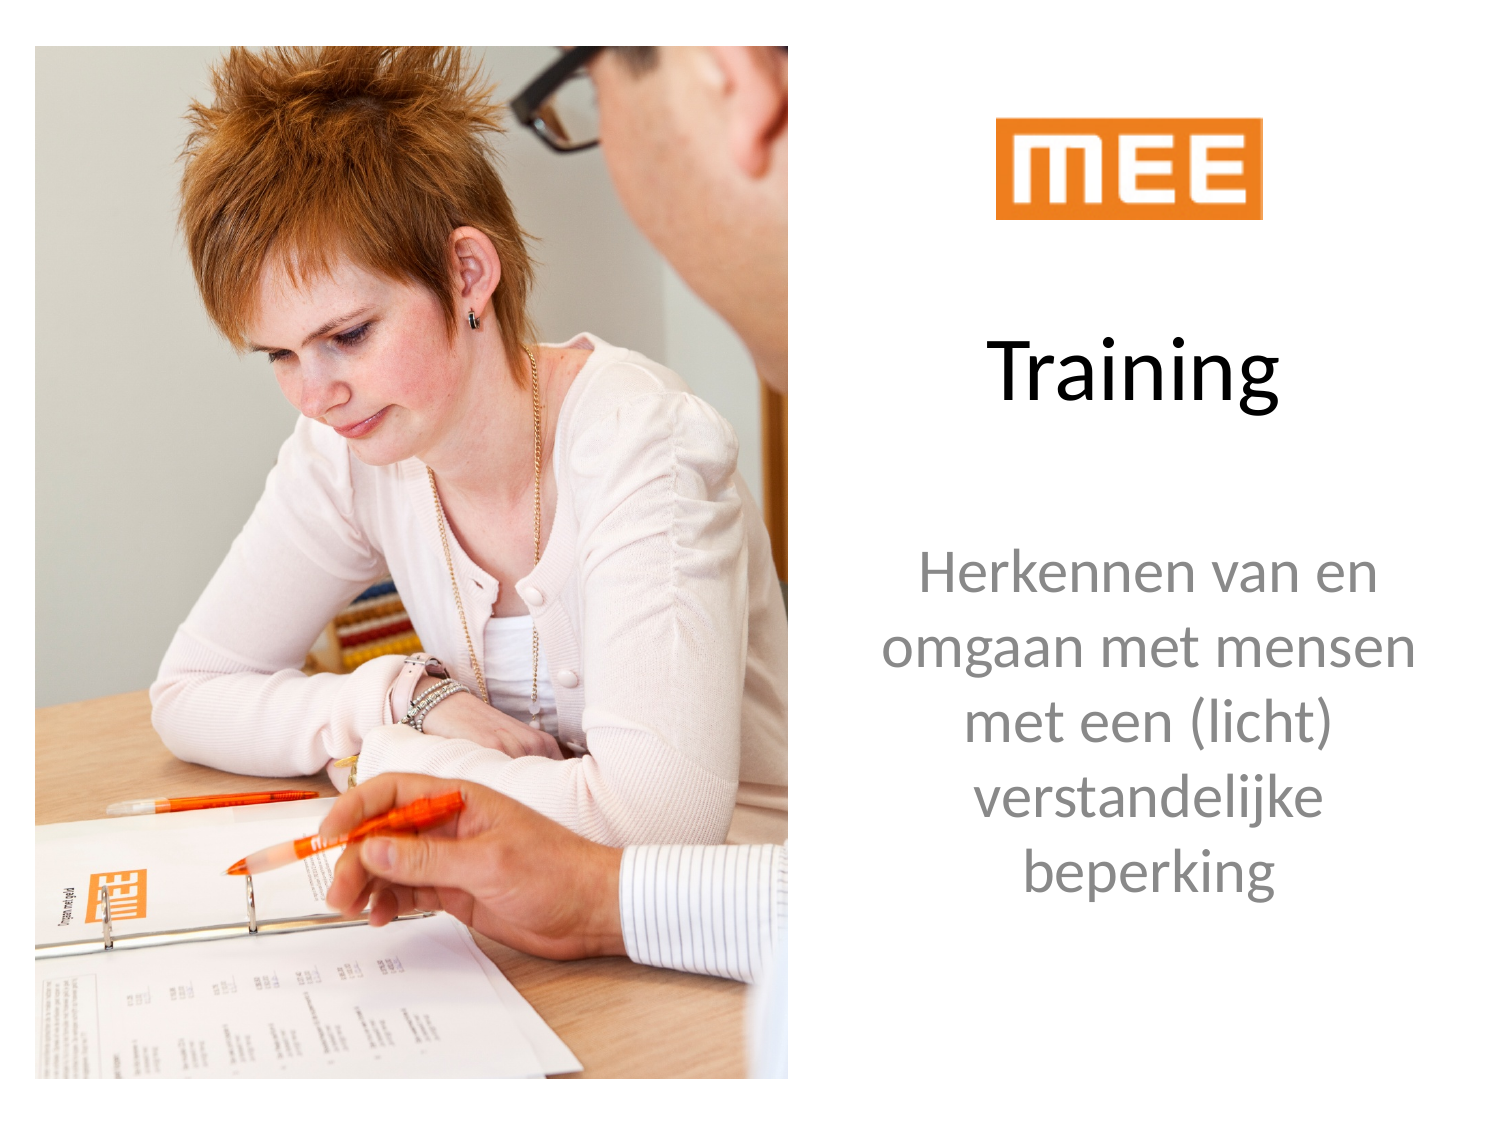

# Training
Herkennen van en omgaan met mensen met een (licht) verstandelijke beperking